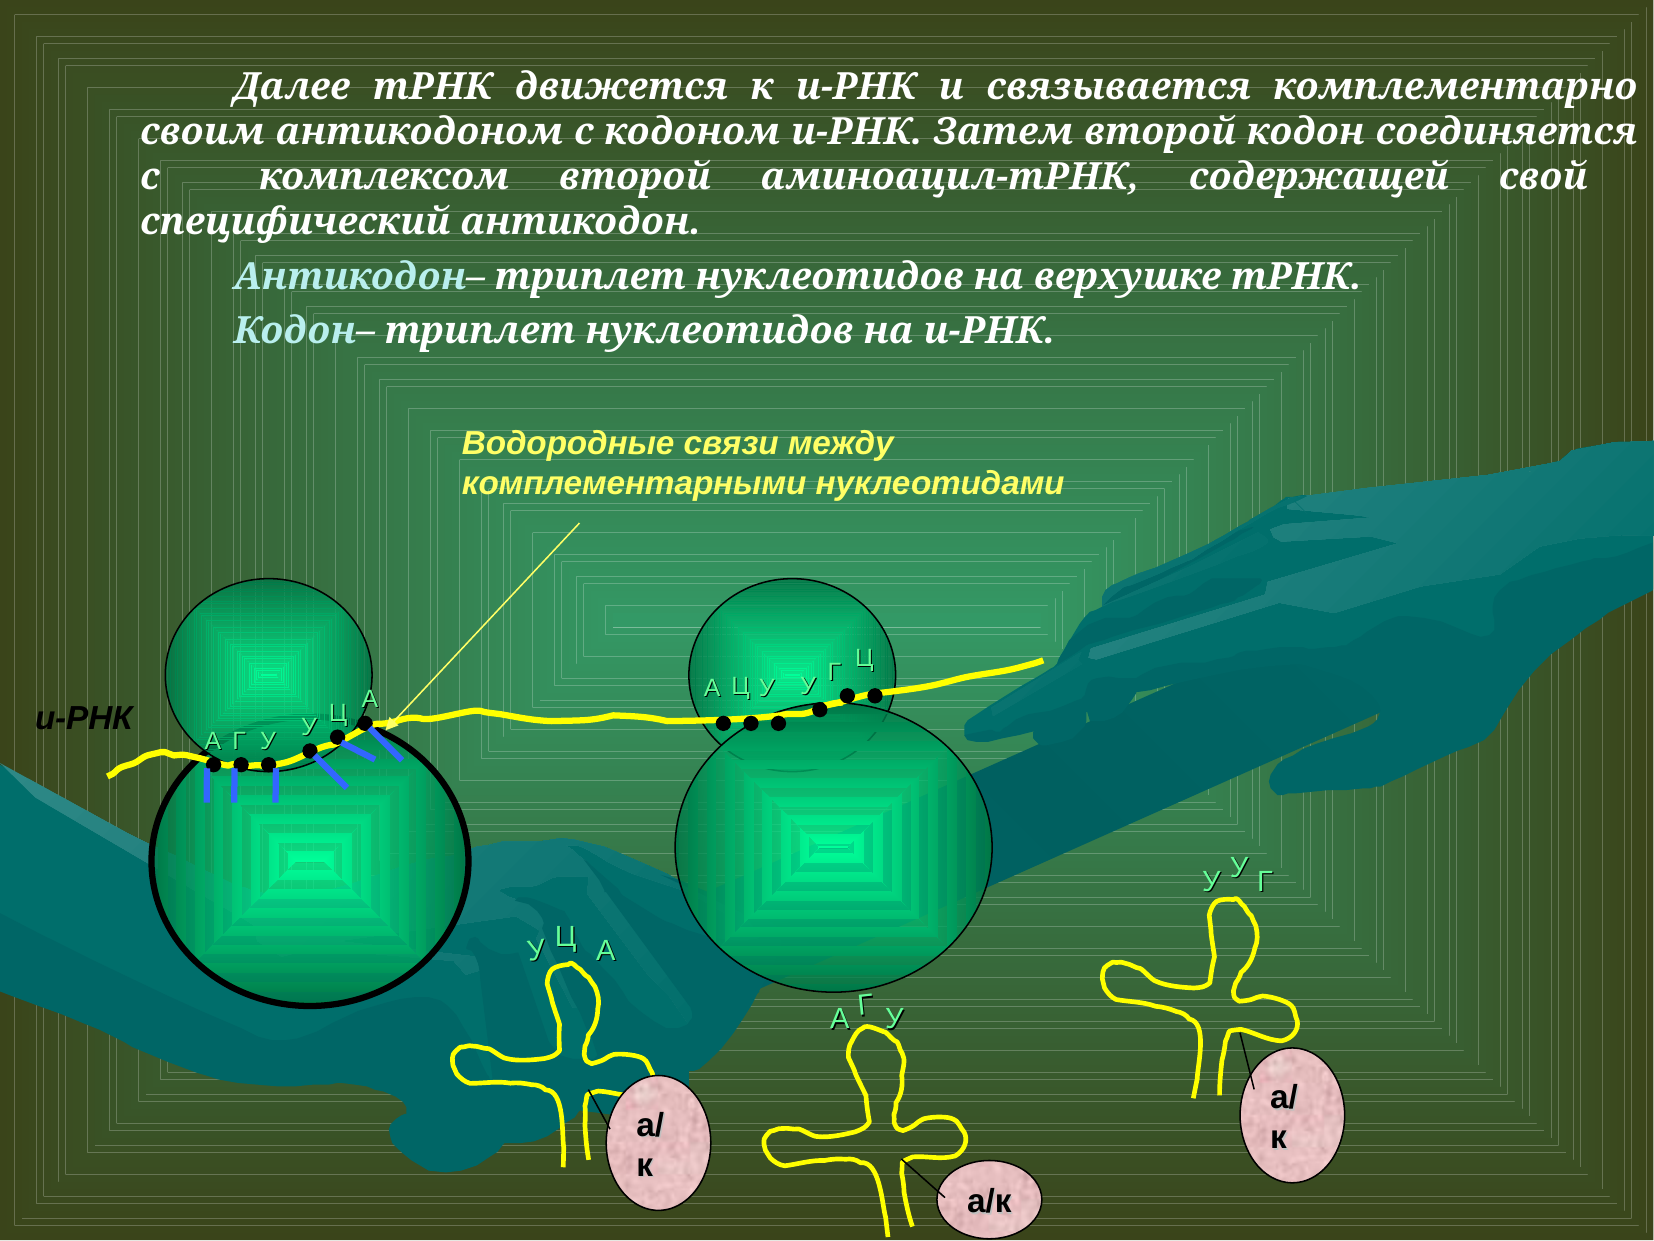

Далее тРНК движется к и-РНК и связывается комплементарно своим антикодоном с кодоном и-РНК. Затем второй кодон соединяется с комплексом второй аминоацил-тРНК, содержащей свой специфический антикодон.
		Антикодон– триплет нуклеотидов на верхушке тРНК.
		Кодон– триплет нуклеотидов на и-РНК.
Водородные связи между
комплементарными нуклеотидами
Ц
Г
Ц
У
А
У
А
и-РНК
Ц
У
А
Г
У
У
У
Г
Ц
У
А
Г
А
У
а/к
а/к
а/к